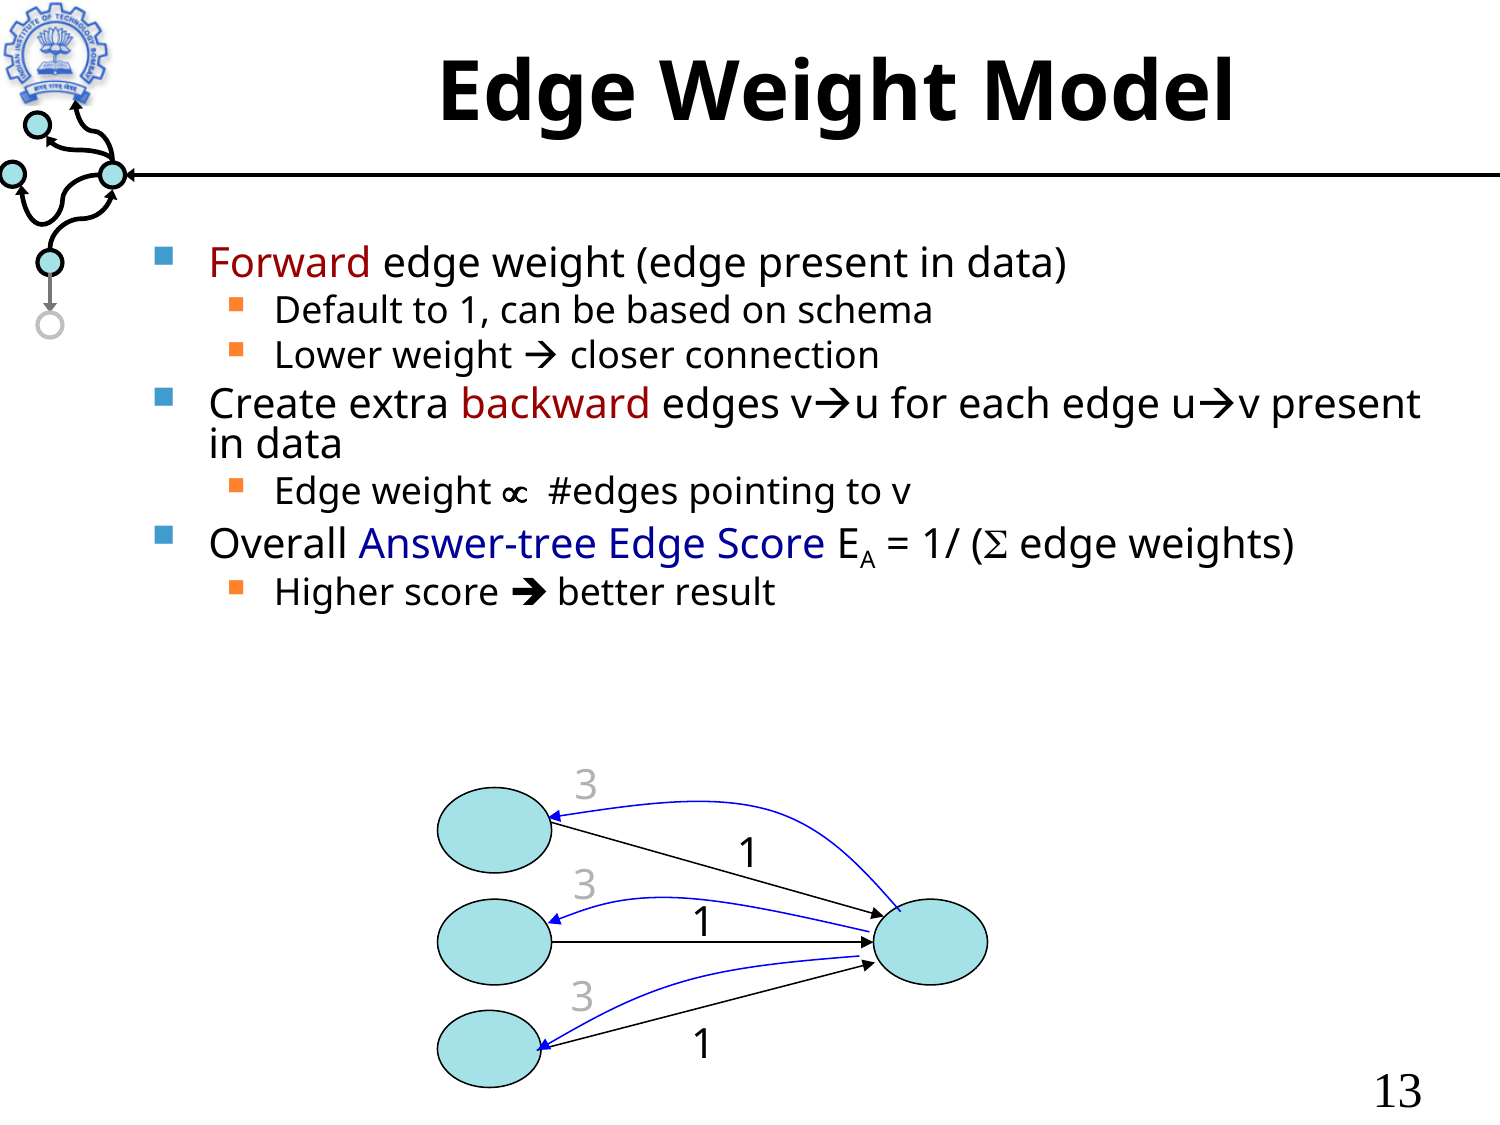

# Edge Weight Model
Forward edge weight (edge present in data)
Default to 1, can be based on schema
Lower weight  closer connection
Create extra backward edges vu for each edge uv present in data
Edge weight  #edges pointing to v
Overall Answer-tree Edge Score EA = 1/ ( edge weights)
Higher score  better result
3
3
3
1
1
1
13